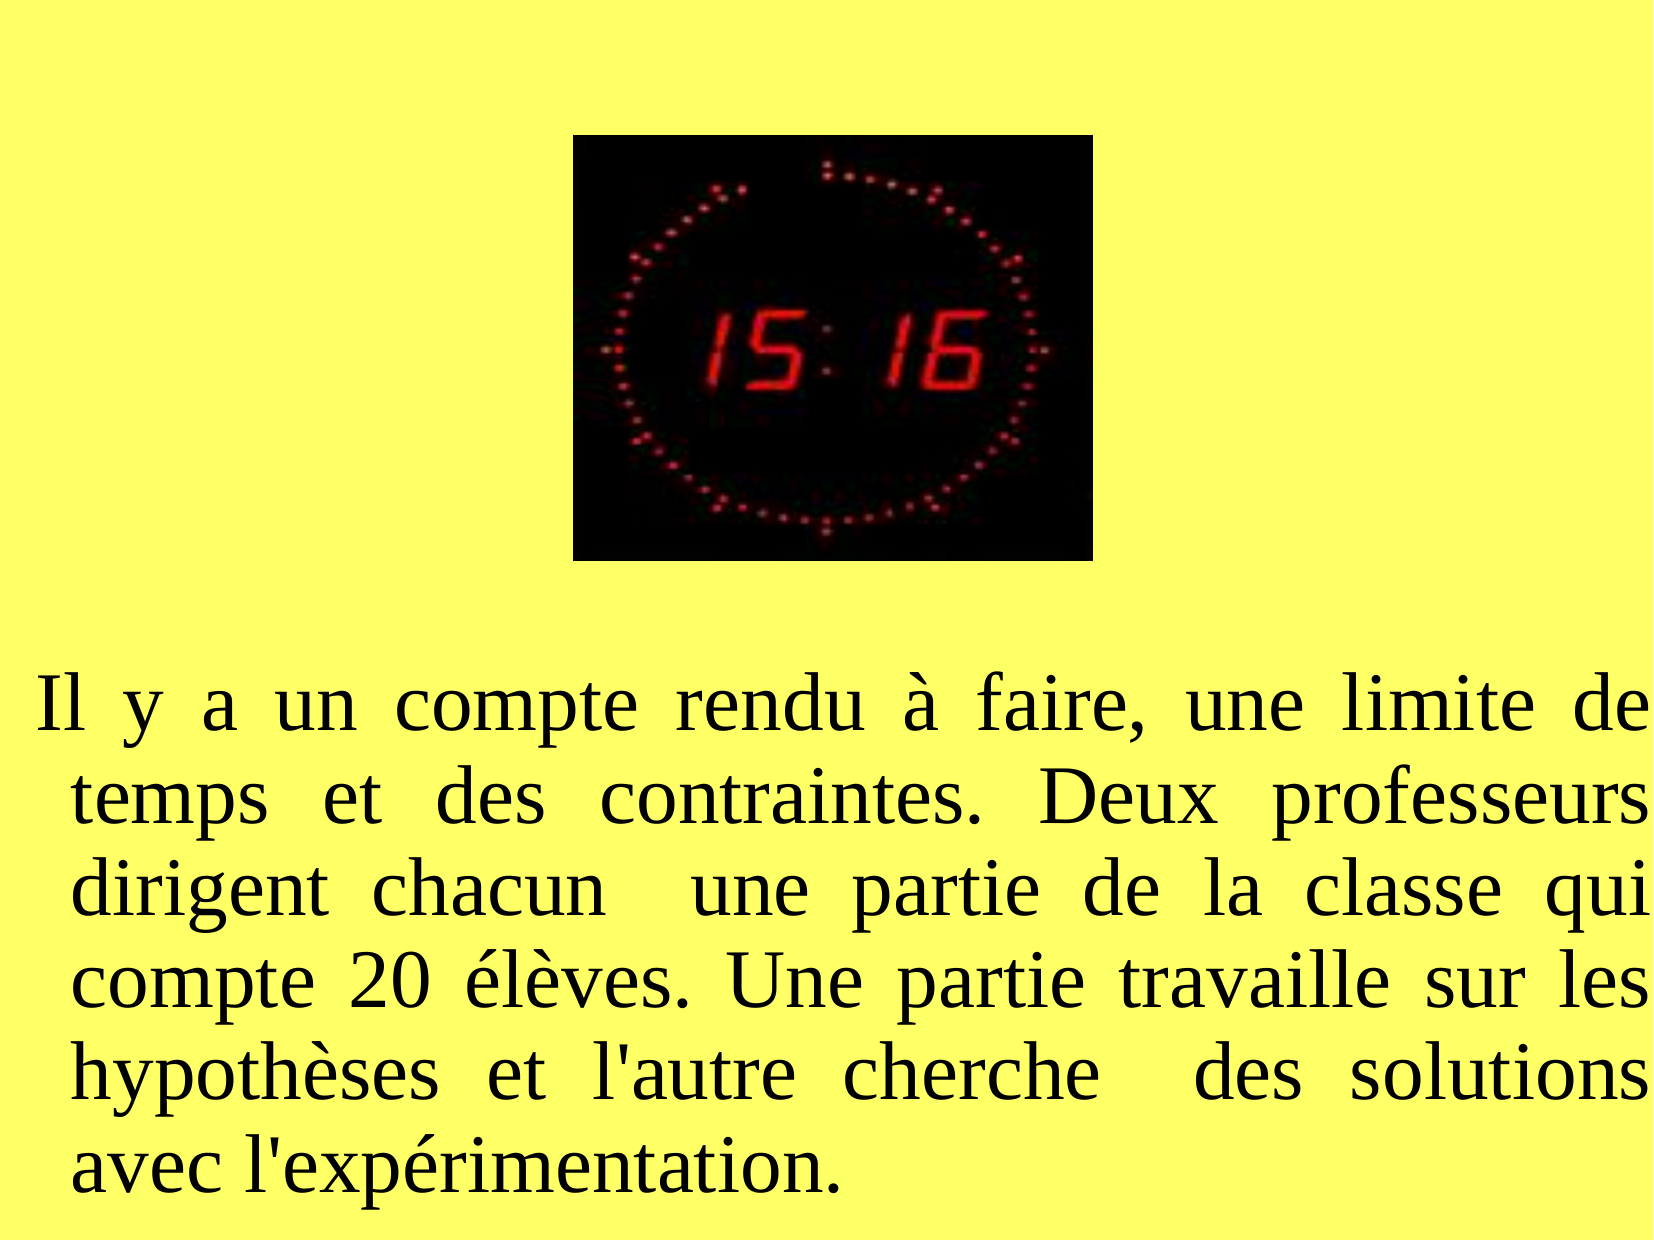

# Il y a un compte rendu à faire, une limite de temps et des contraintes. Deux professeurs dirigent chacun une partie de la classe qui compte 20 élèves. Une partie travaille sur les hypothèses et l'autre cherche des solutions avec l'expérimentation.